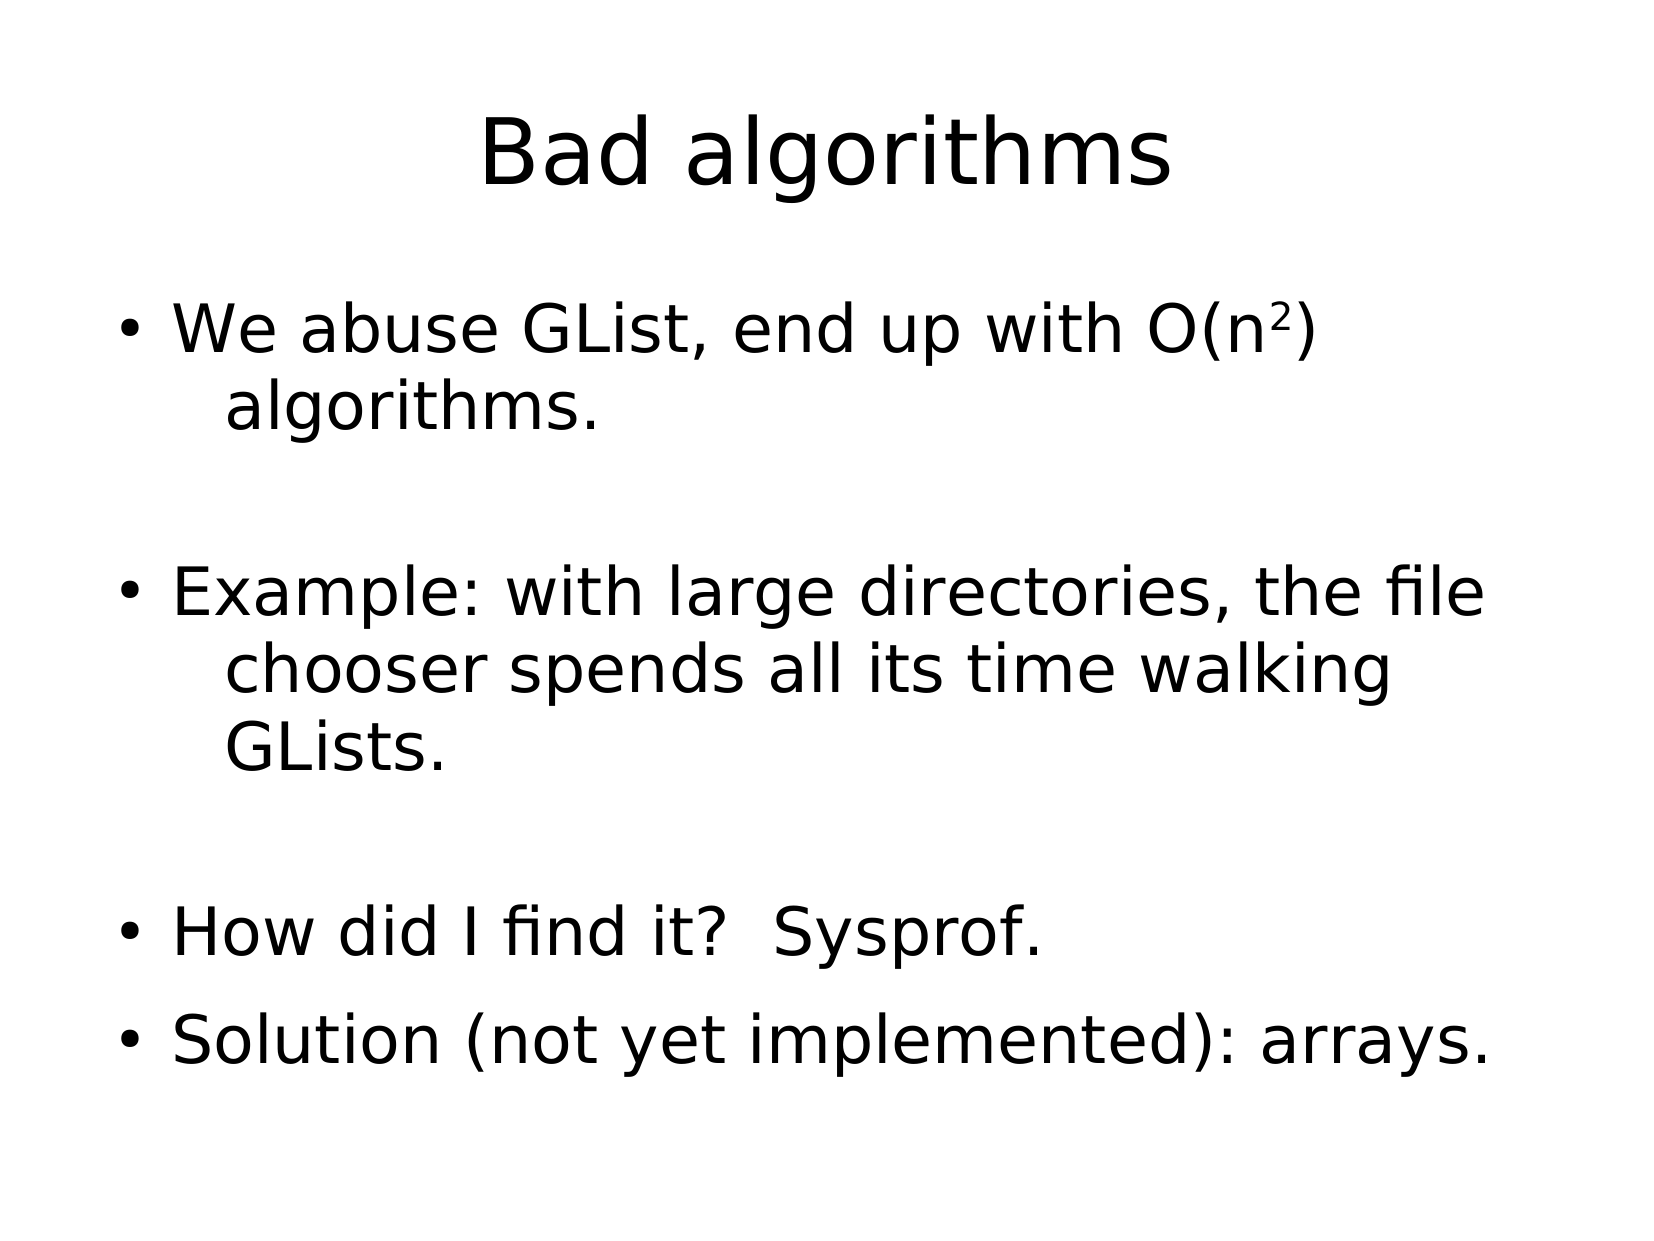

# Bad algorithms
We abuse GList, end up with O(n2) algorithms.
Example: with large directories, the file chooser spends all its time walking GLists.
How did I find it? Sysprof.
Solution (not yet implemented): arrays.